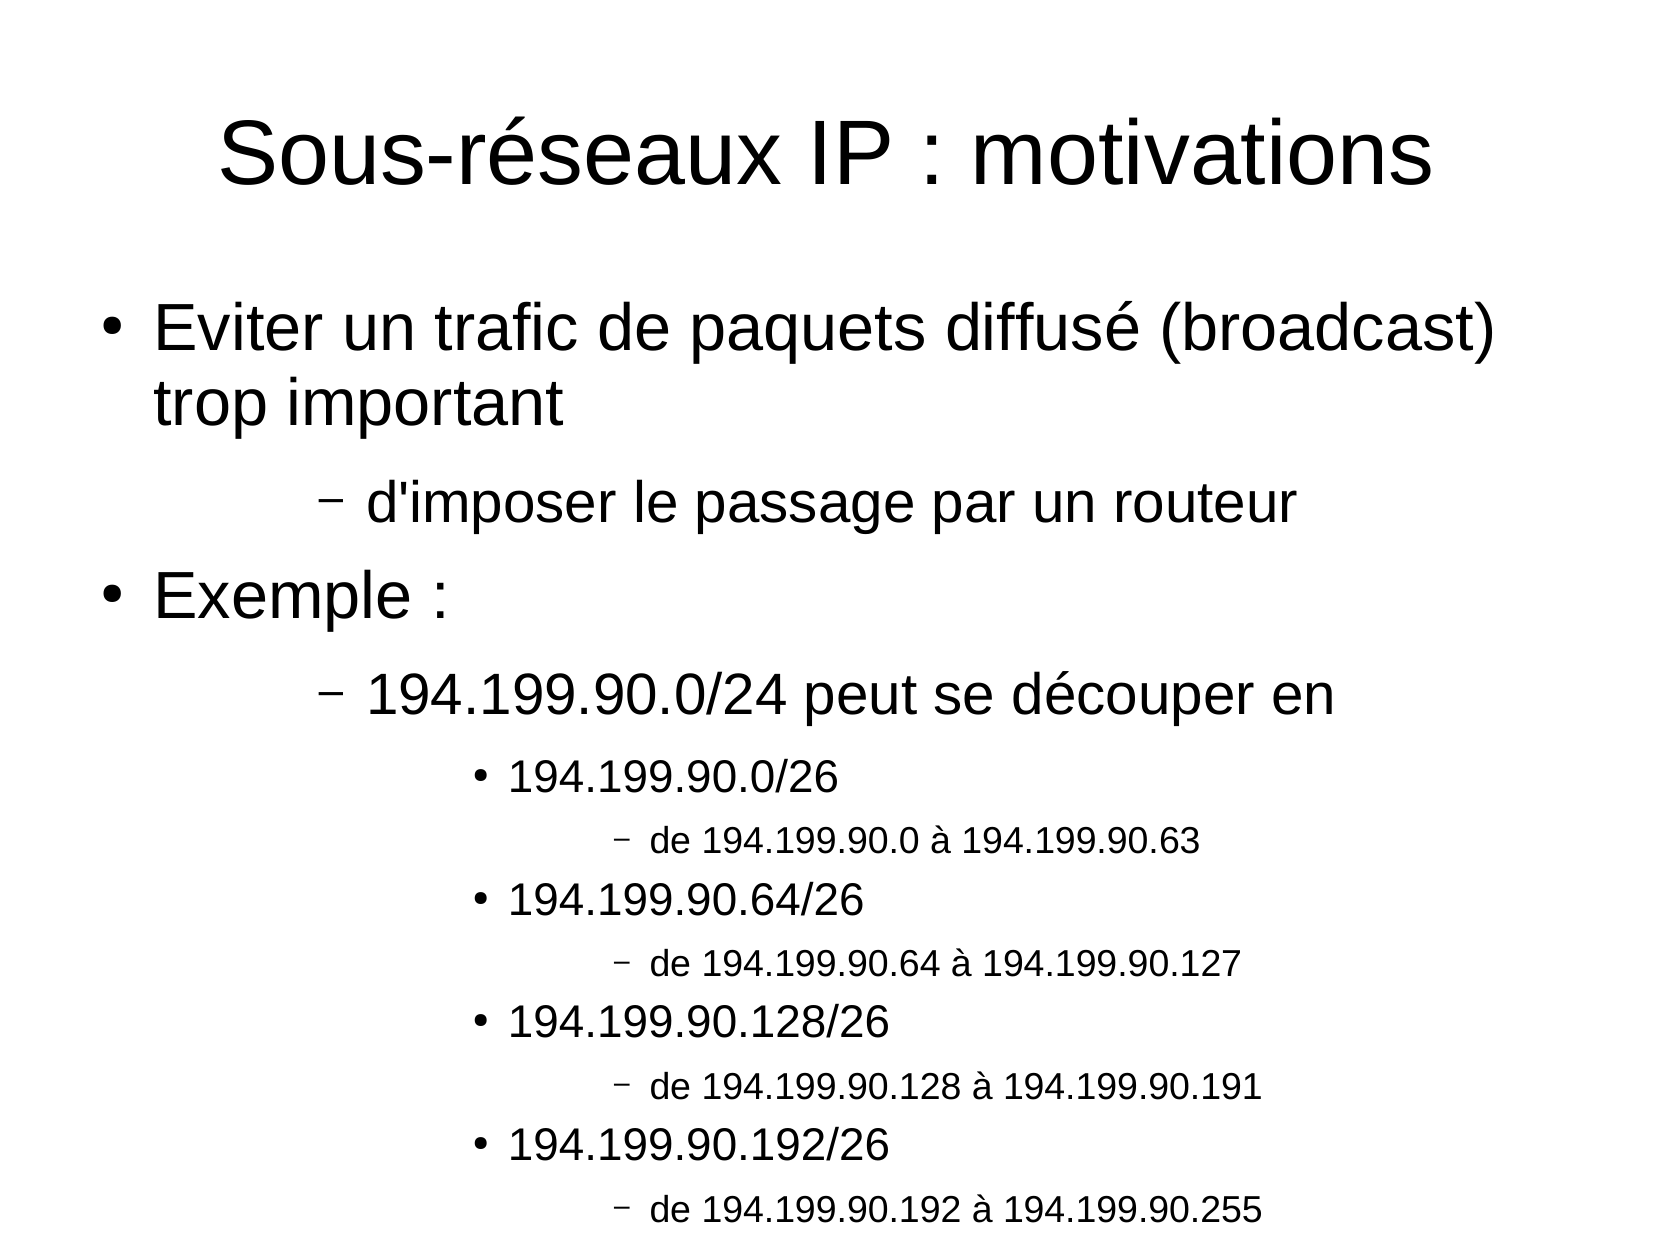

# Sous-réseaux IP : motivations
Eviter un trafic de paquets diffusé (broadcast) trop important
d'imposer le passage par un routeur
Exemple :
194.199.90.0/24 peut se découper en
194.199.90.0/26
de 194.199.90.0 à 194.199.90.63
194.199.90.64/26
de 194.199.90.64 à 194.199.90.127
194.199.90.128/26
de 194.199.90.128 à 194.199.90.191
194.199.90.192/26
de 194.199.90.192 à 194.199.90.255